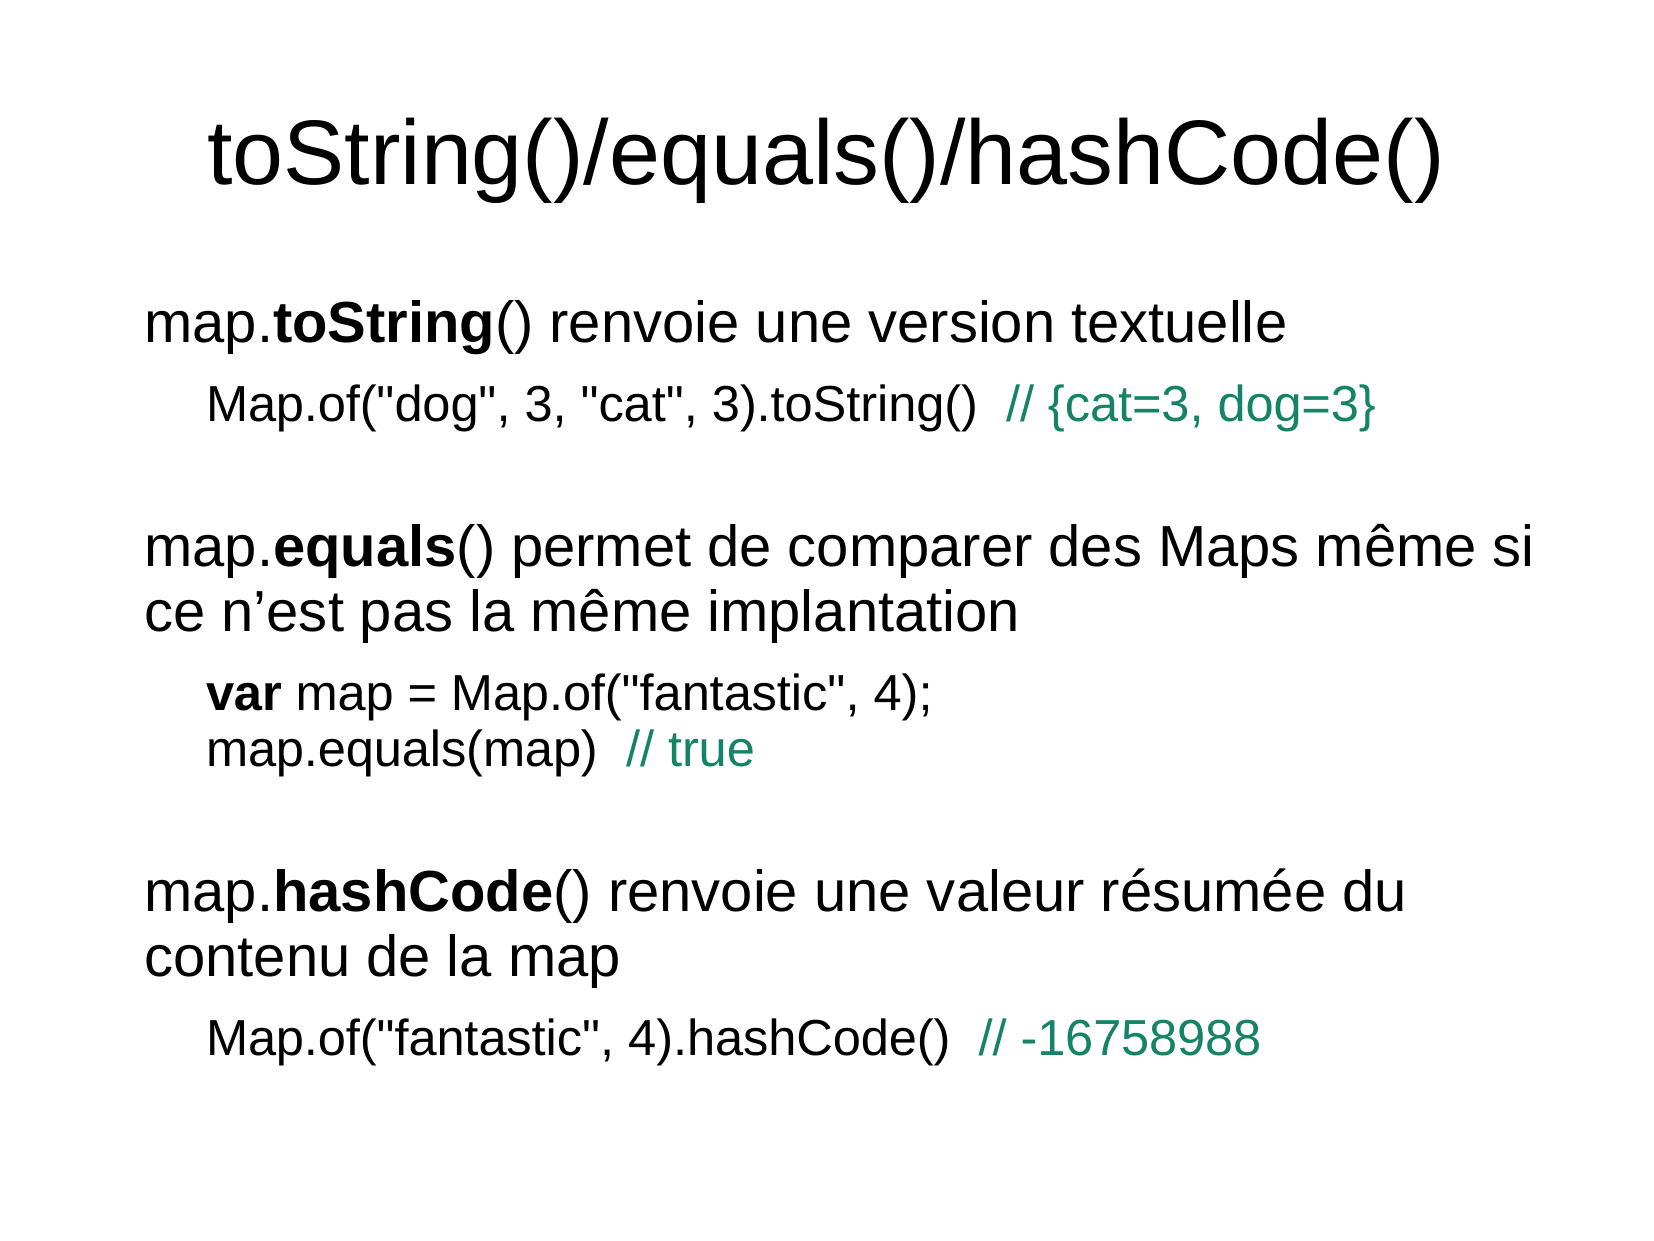

# toString()/equals()/hashCode()
map.toString() renvoie une version textuelle
Map.of("dog", 3, "cat", 3).toString() // {cat=3, dog=3}
map.equals() permet de comparer des Maps même si ce n’est pas la même implantation
var map = Map.of("fantastic", 4);
map.equals(map) // true
map.hashCode() renvoie une valeur résumée du contenu de la map
Map.of("fantastic", 4).hashCode() // -16758988